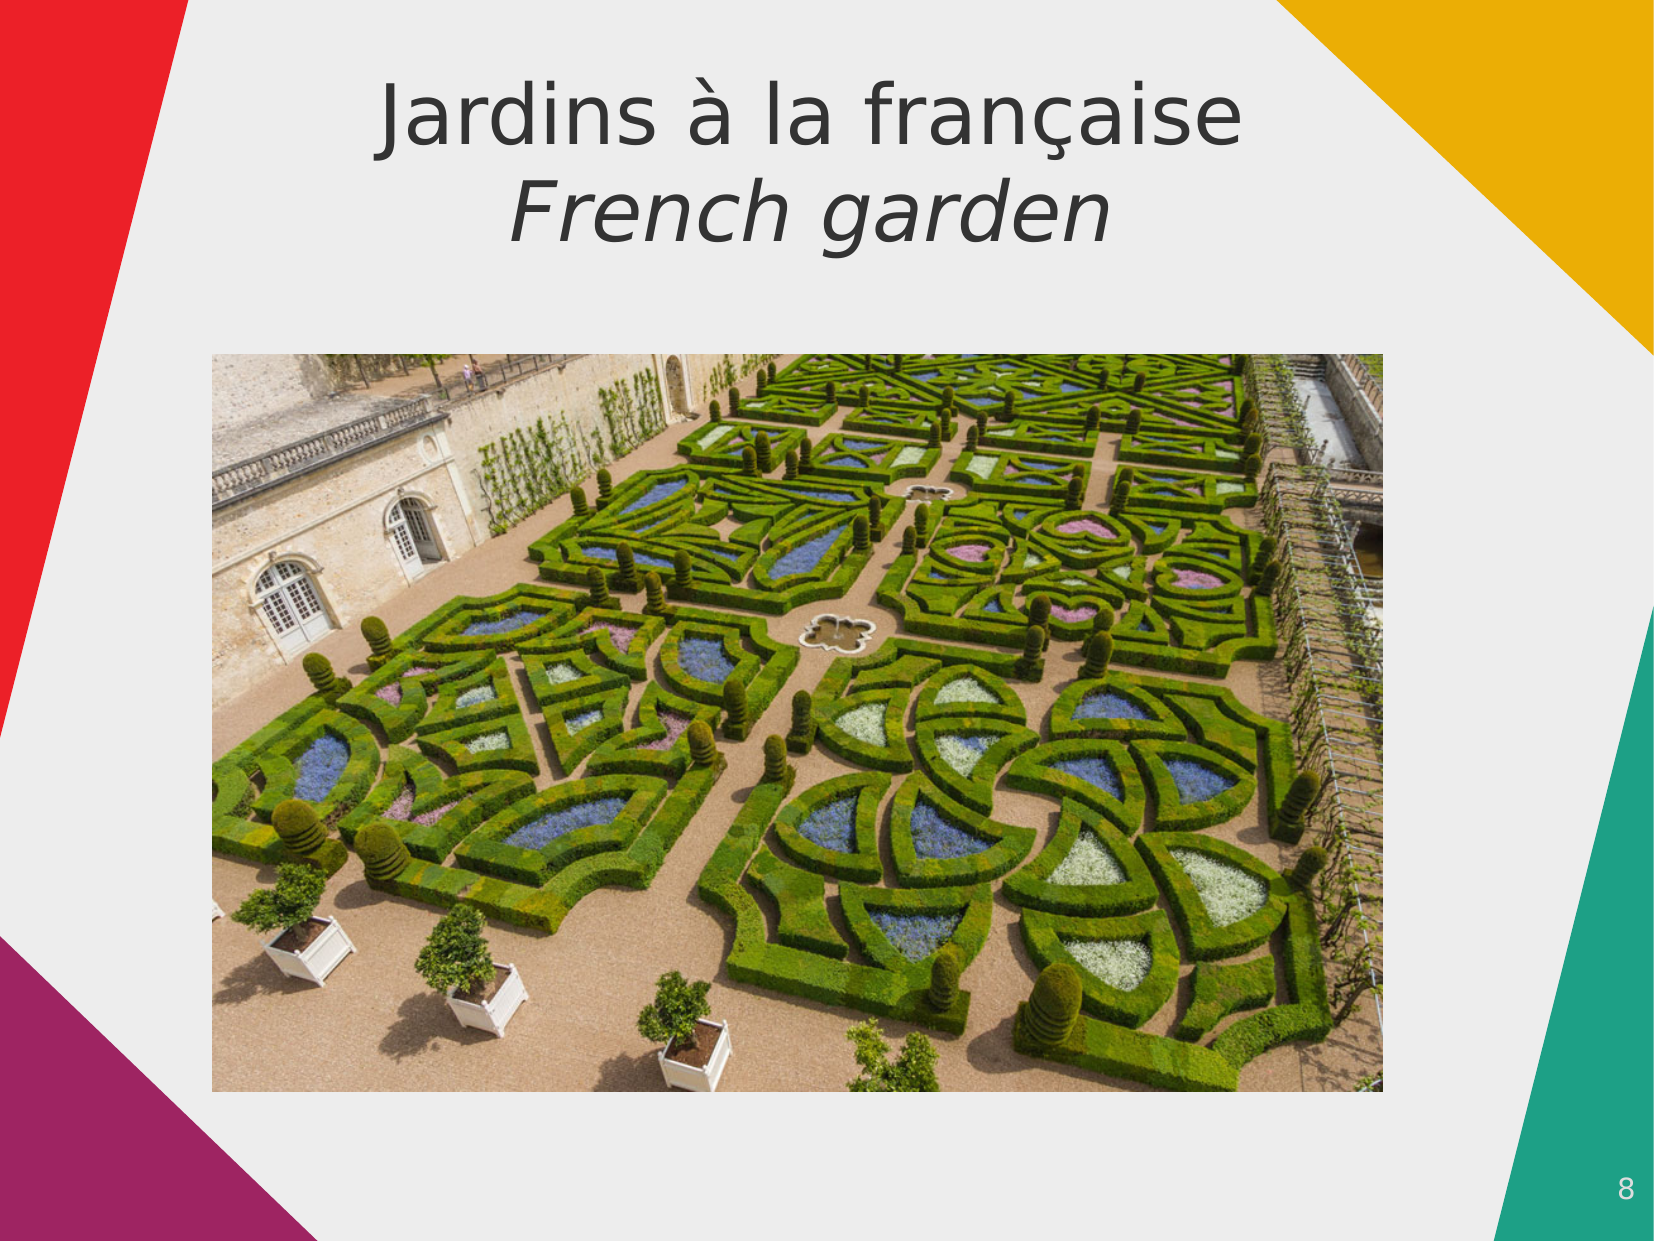

# Jardins à la française French garden
8